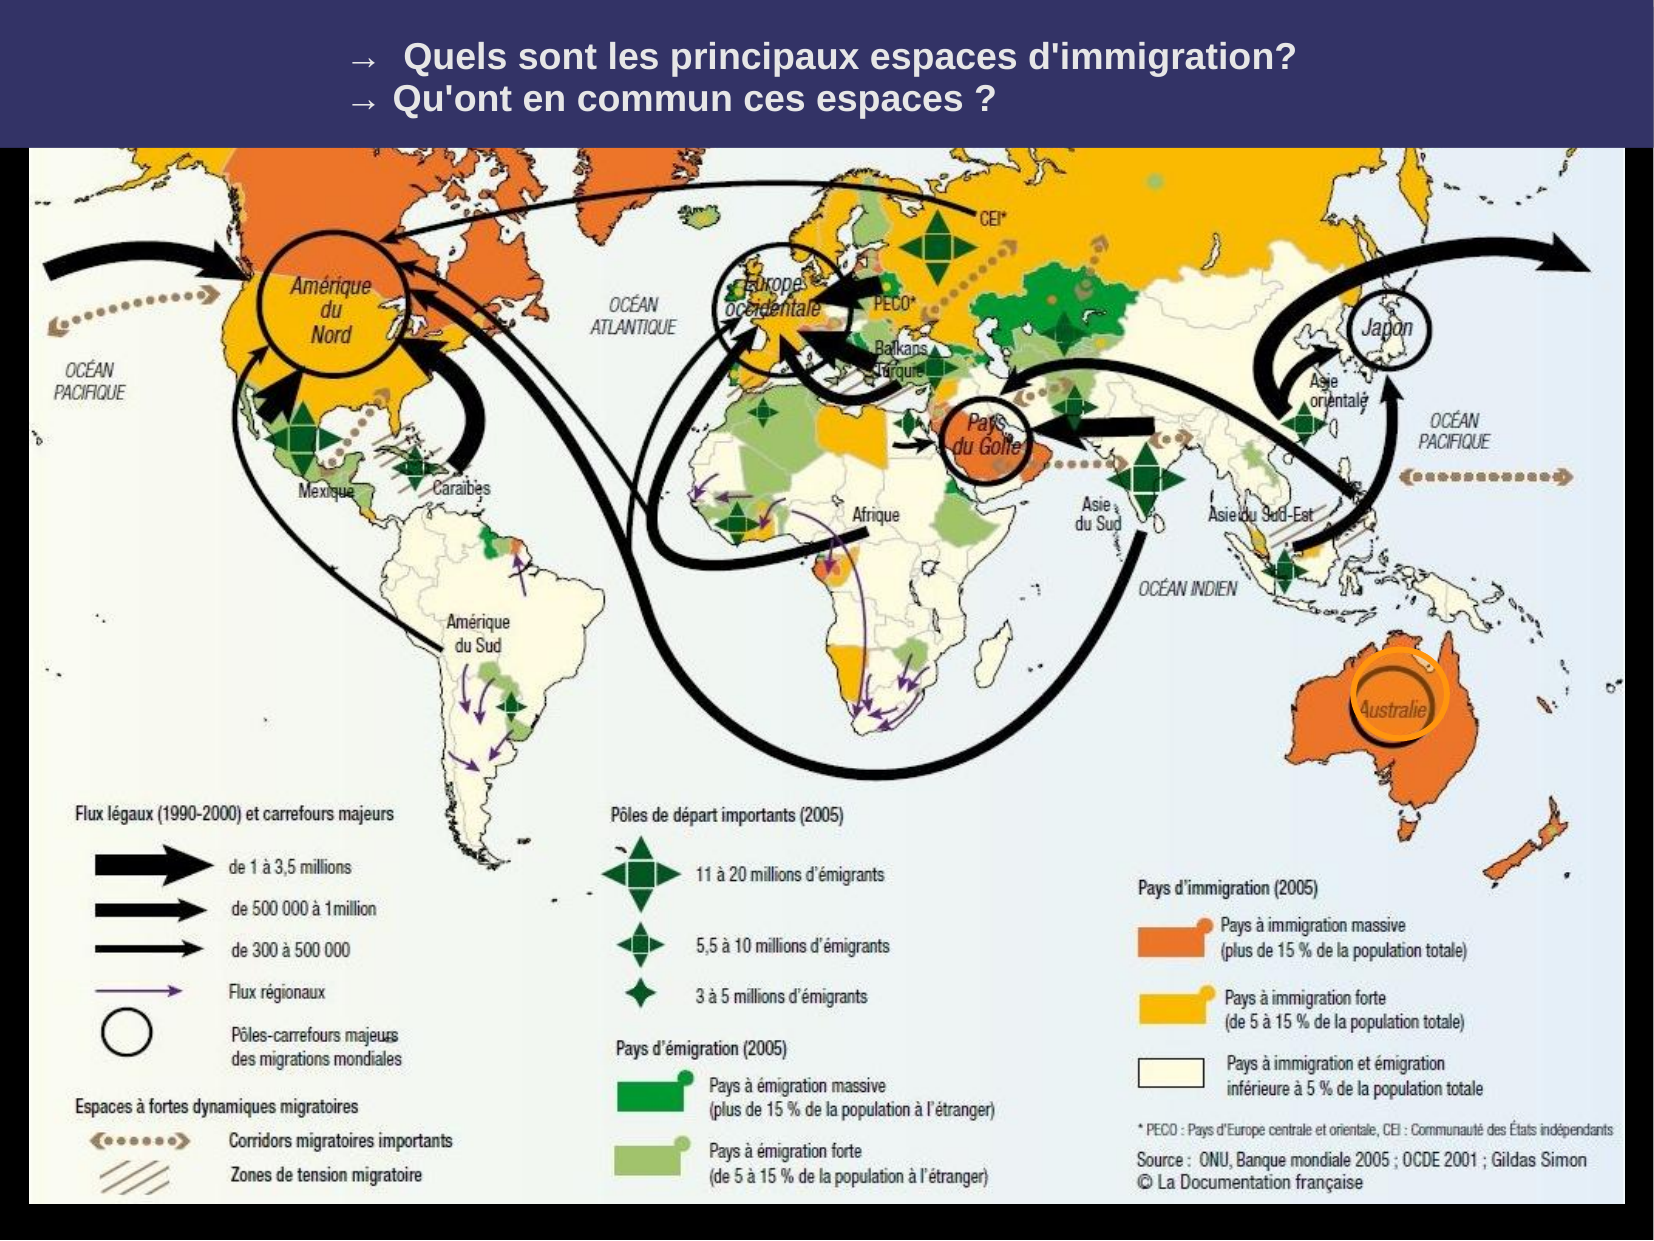

→ Quels sont les principaux espaces d'émigrations ?
→ Qu'ont en commun ces espaces ?
→ Quels sont les principaux espaces d'immigration?
→ Qu'ont en commun ces espaces ?
#